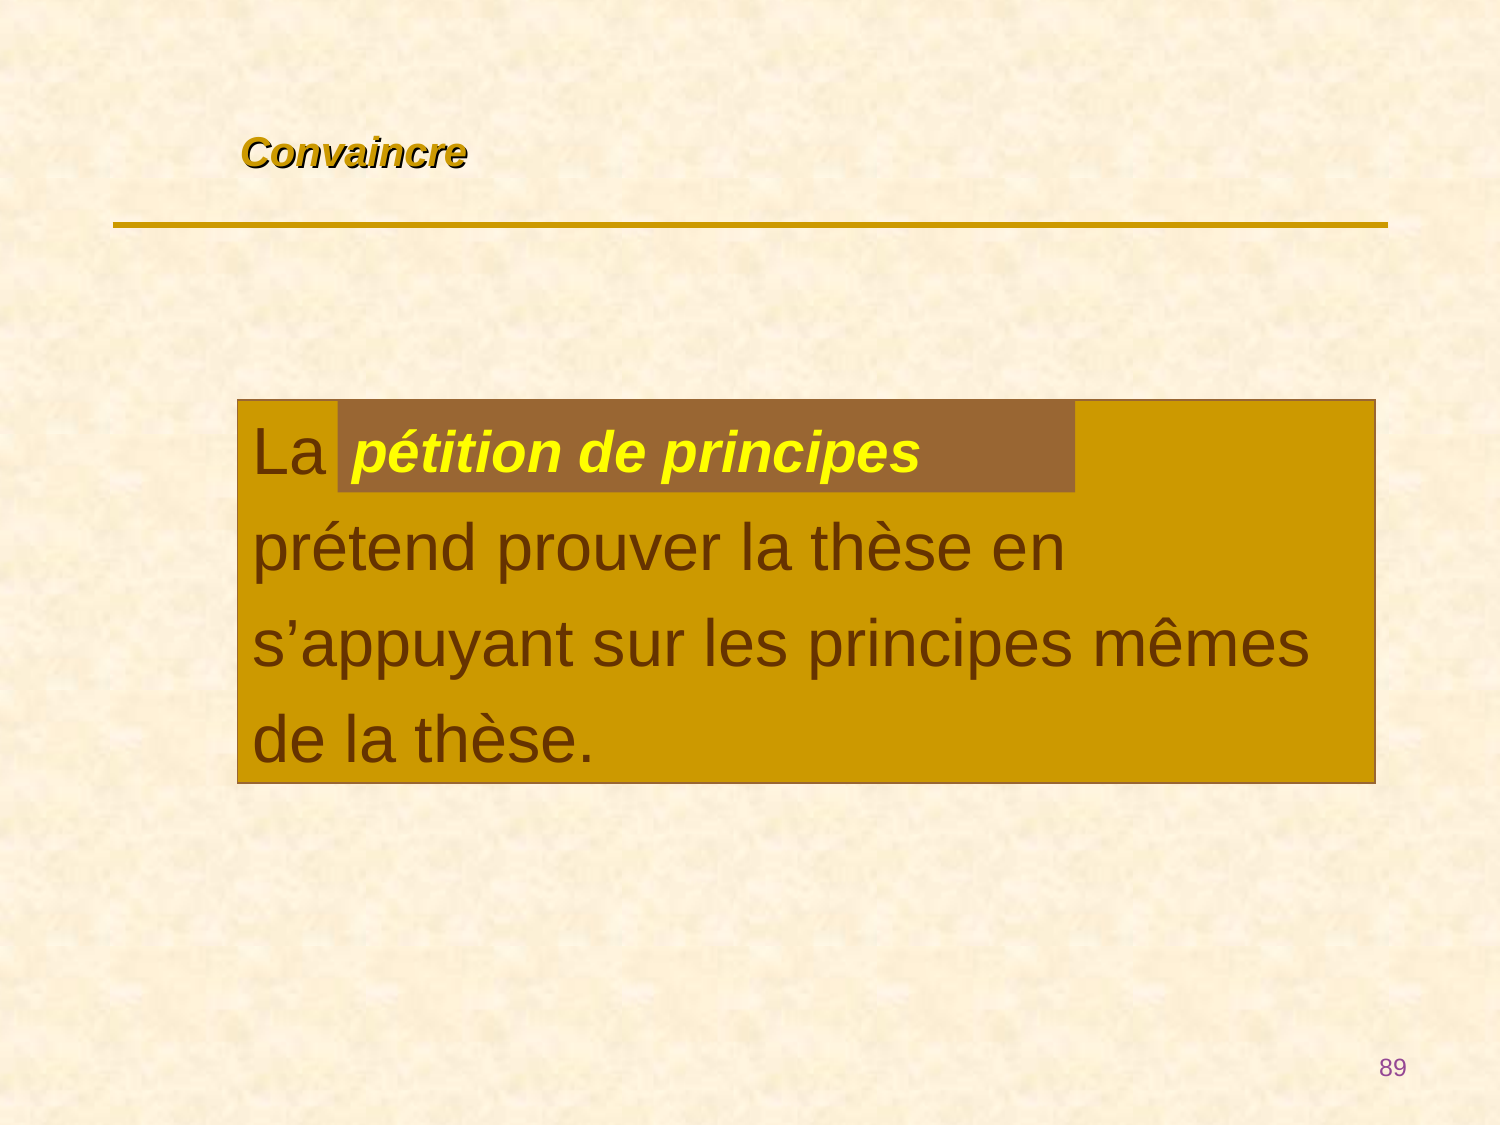

Convaincre
La …
prétend prouver la thèse en s’appuyant sur les principes mêmes de la thèse.
pétition de principes
89